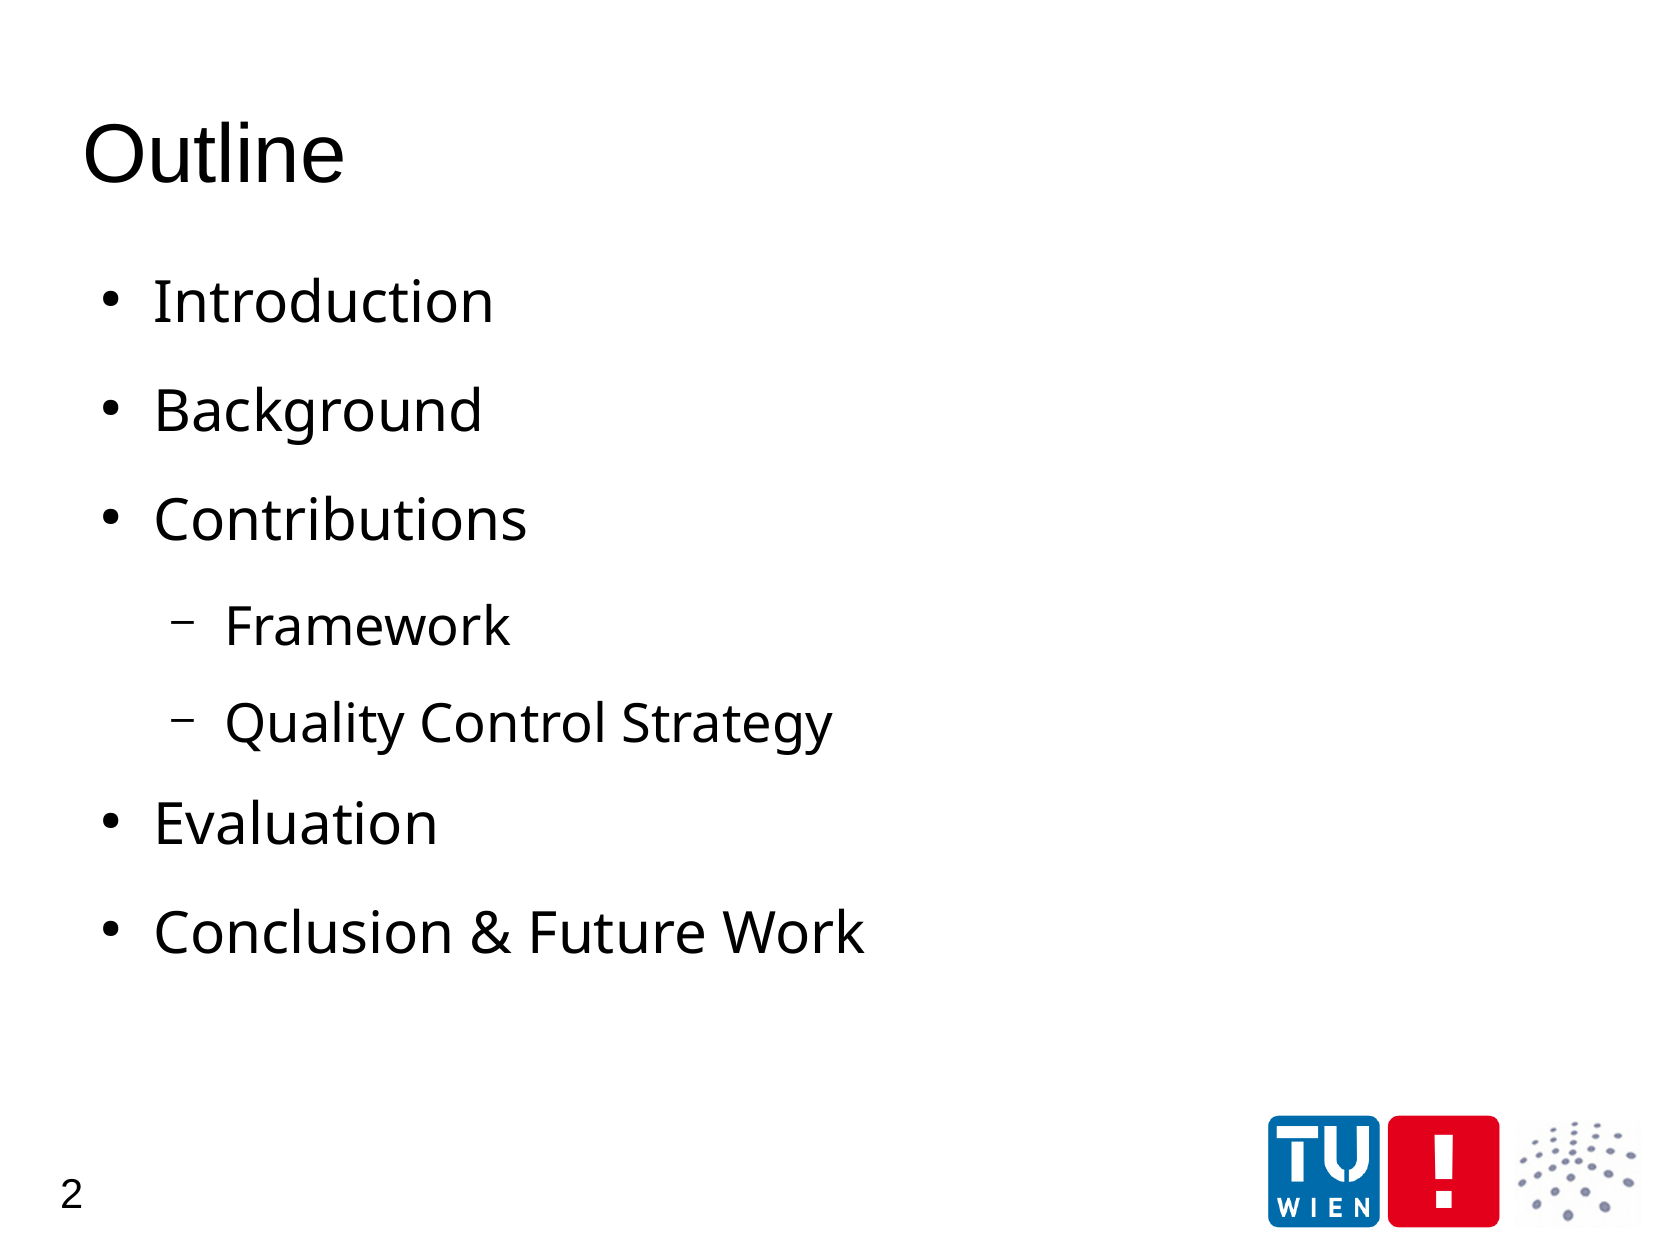

# Outline
Introduction
Background
Contributions
Framework
Quality Control Strategy
Evaluation
Conclusion & Future Work
2